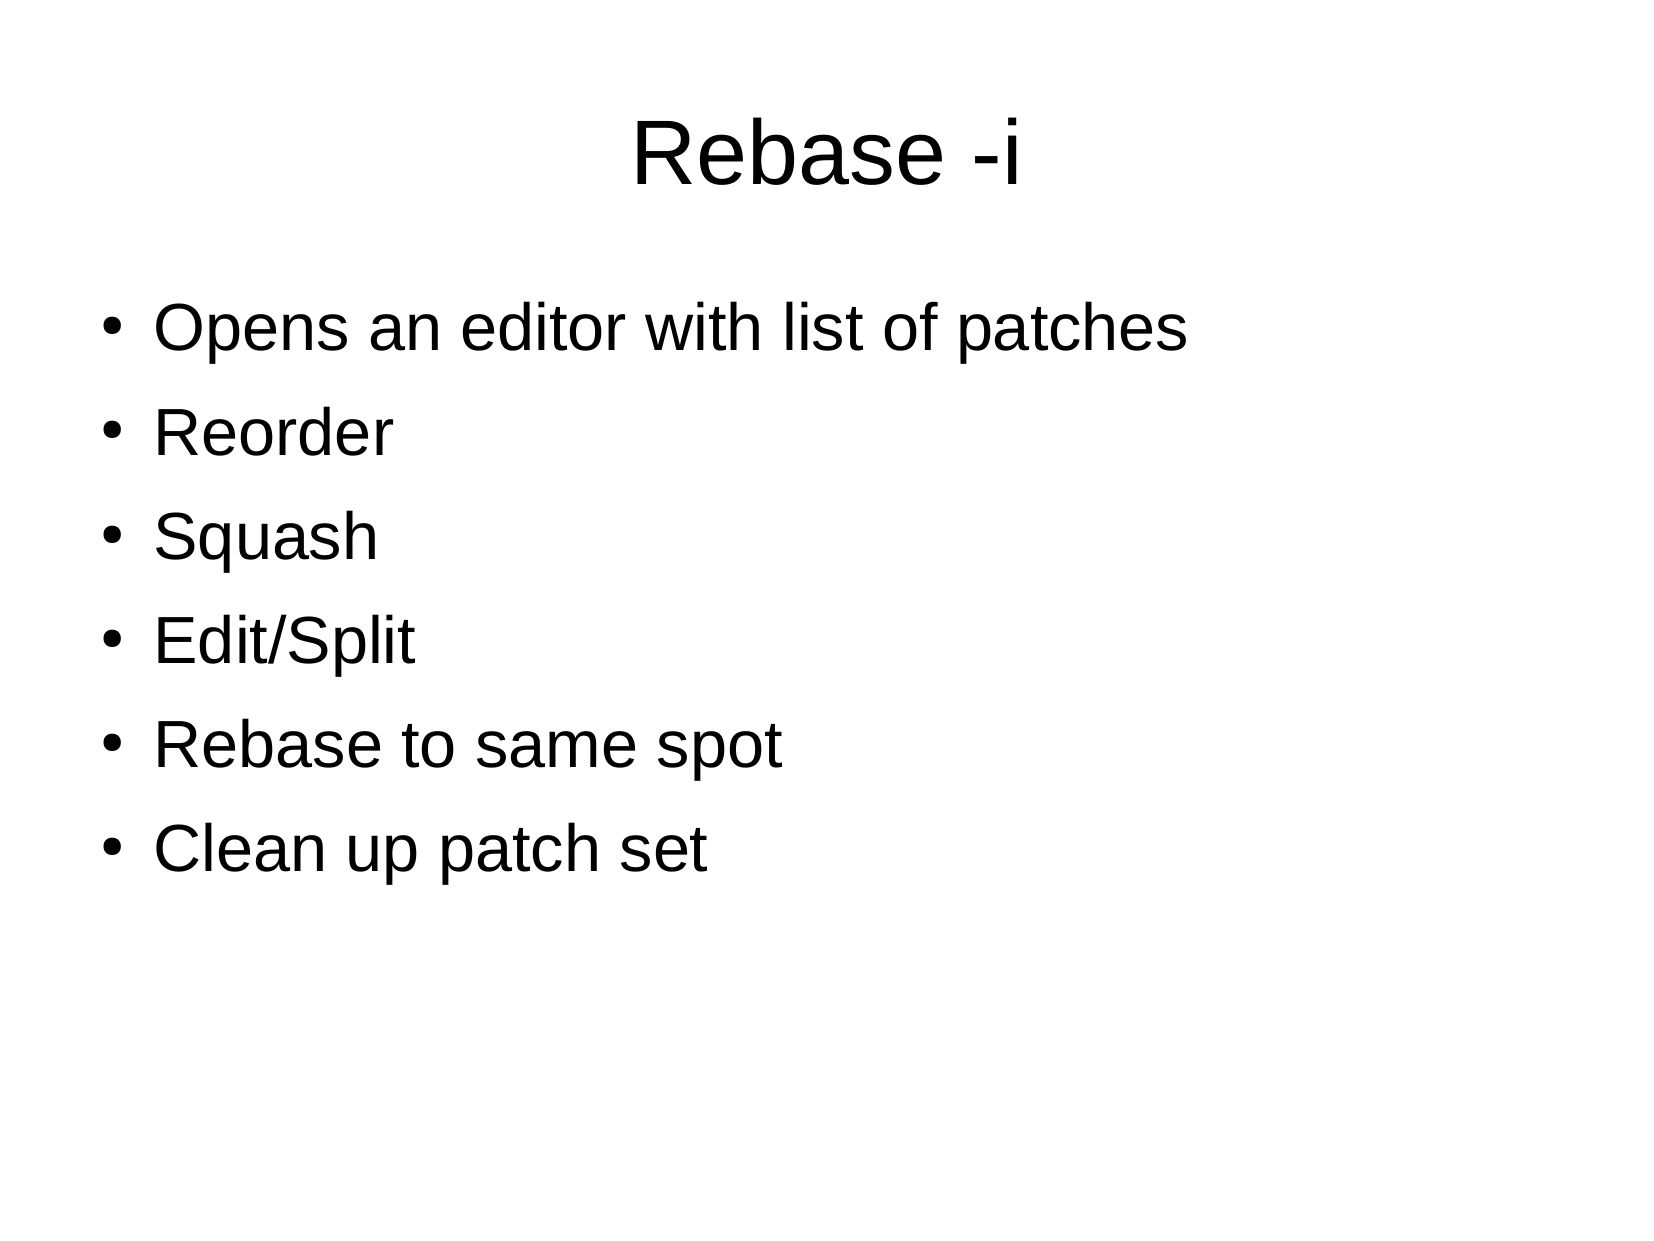

# Rebase -i
Opens an editor with list of patches
Reorder
Squash
Edit/Split
Rebase to same spot
Clean up patch set